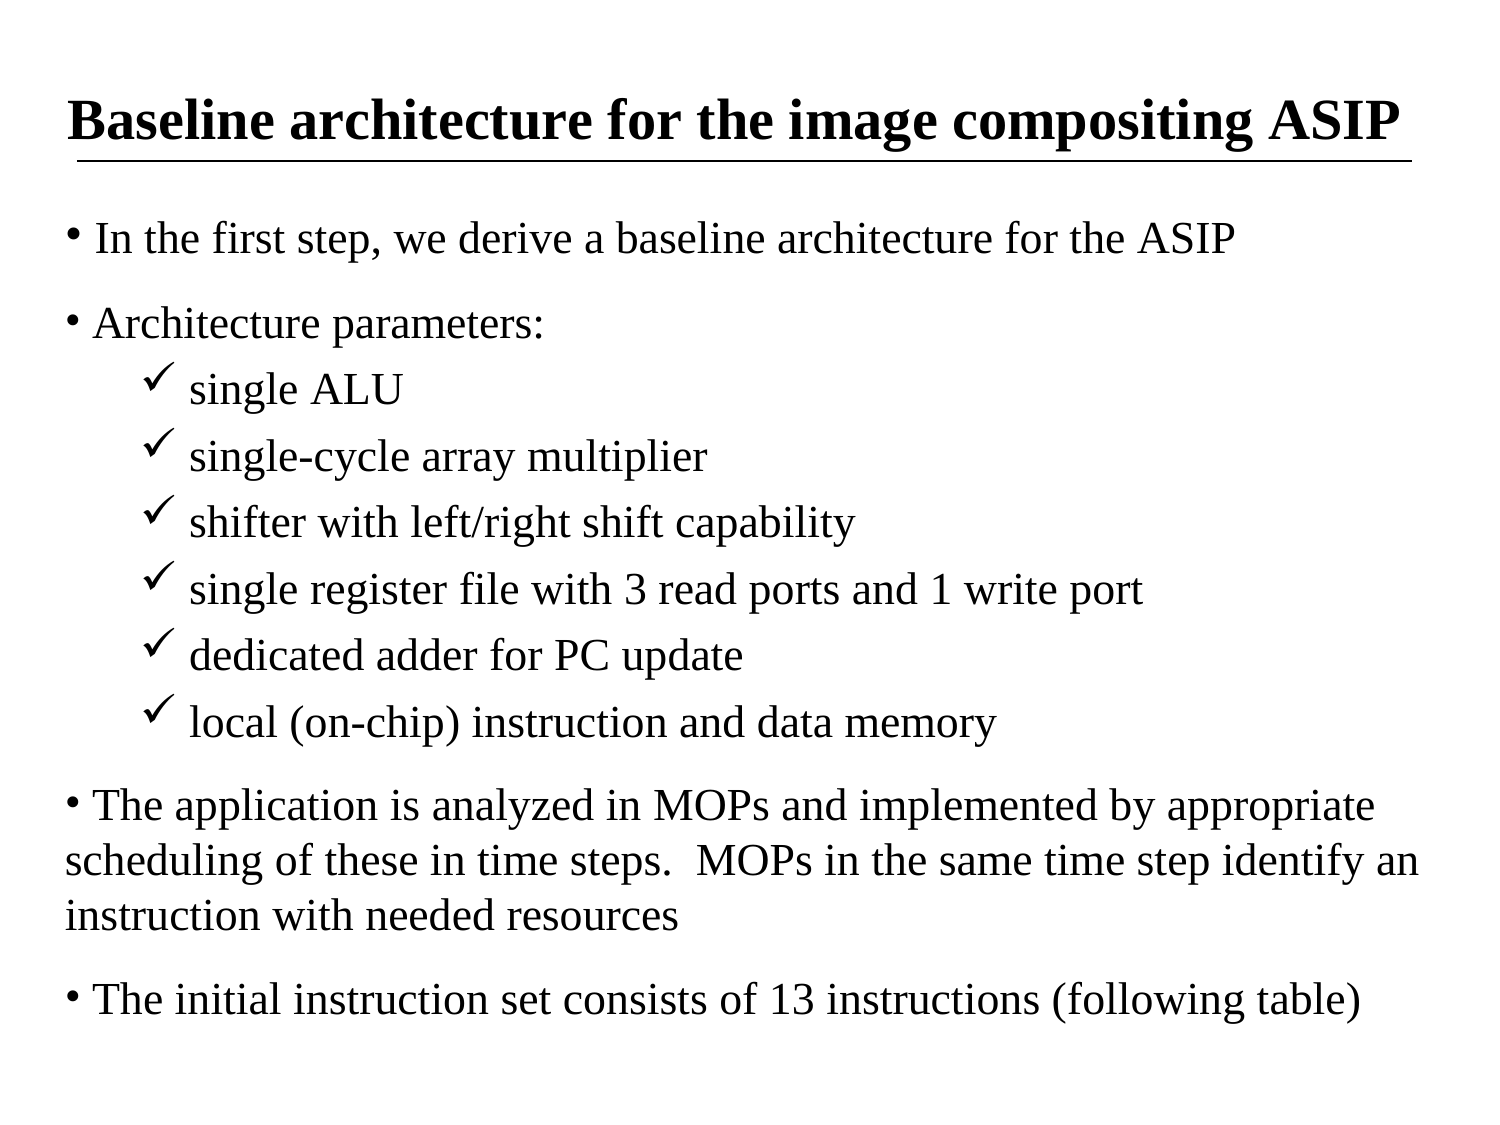

# Baseline architecture for the image compositing ASIP
 In the first step, we derive a baseline architecture for the ASIP
 Architecture parameters:
 single ALU
 single-cycle array multiplier
 shifter with left/right shift capability
 single register file with 3 read ports and 1 write port
 dedicated adder for PC update
 local (on-chip) instruction and data memory
 The application is analyzed in MOPs and implemented by appropriate scheduling of these in time steps. MOPs in the same time step identify an instruction with needed resources
 The initial instruction set consists of 13 instructions (following table)